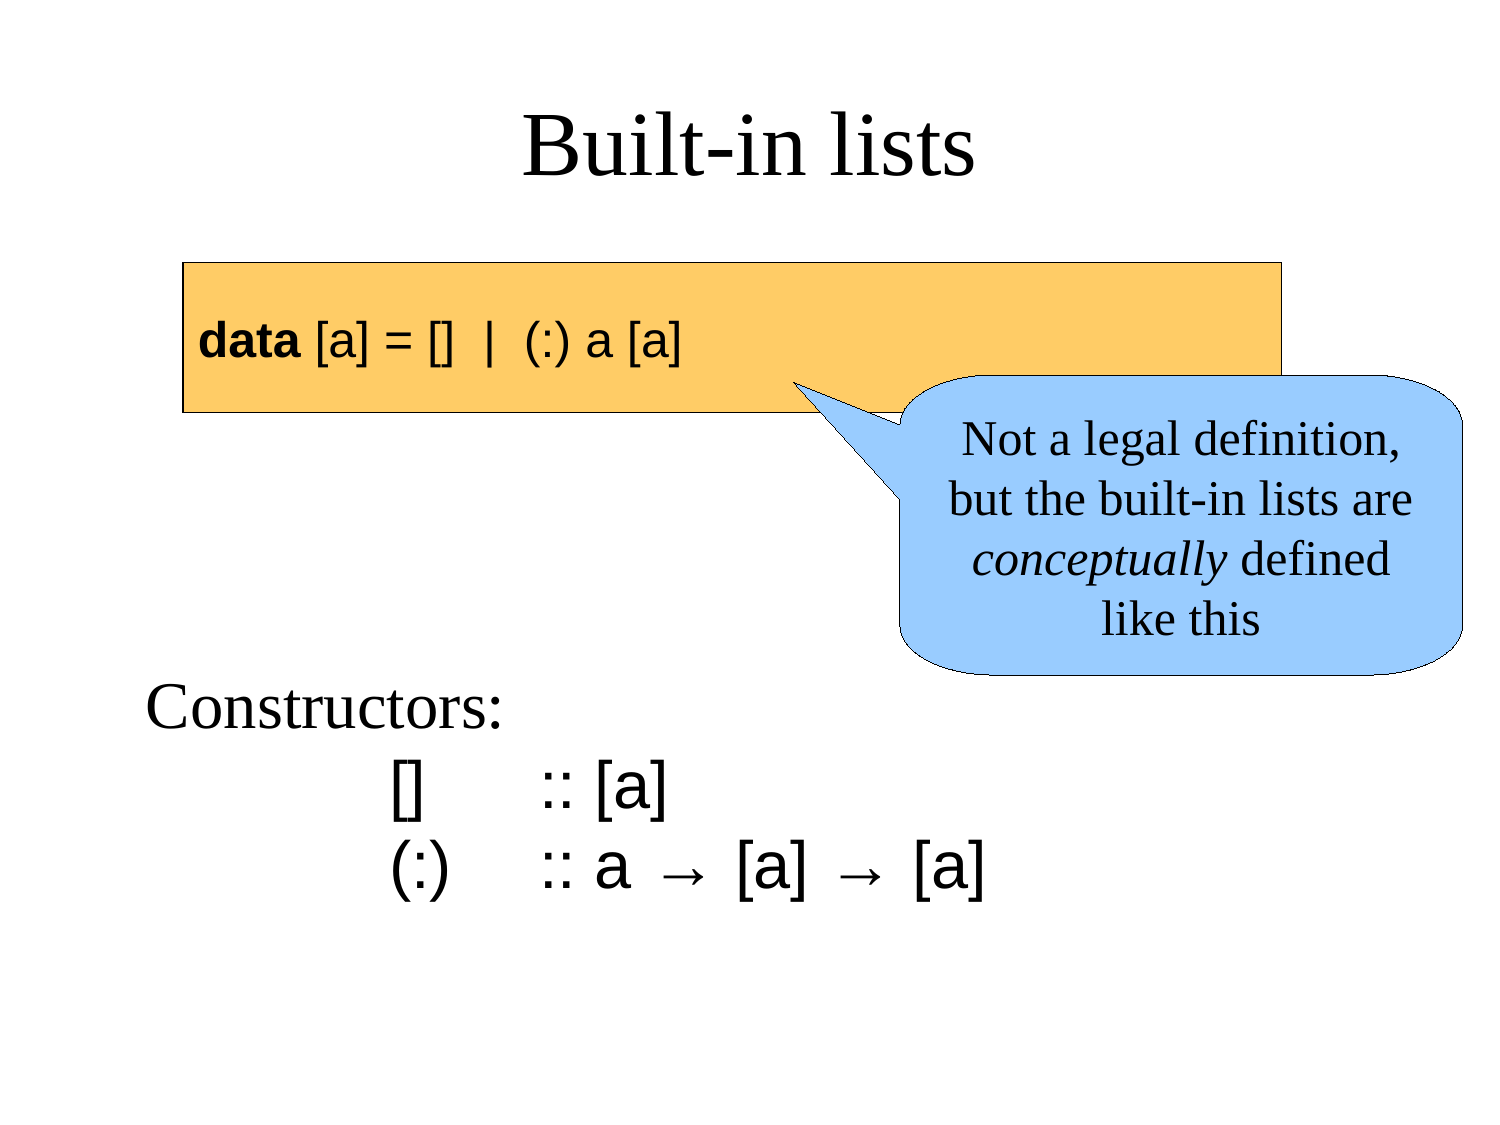

# Built-in lists
data [a] = [] | (:) a [a]
Constructors:
		[]	:: [a]
		(:)	:: a → [a] → [a]
Not a legal definition,
but the built-in lists are
conceptually defined
like this